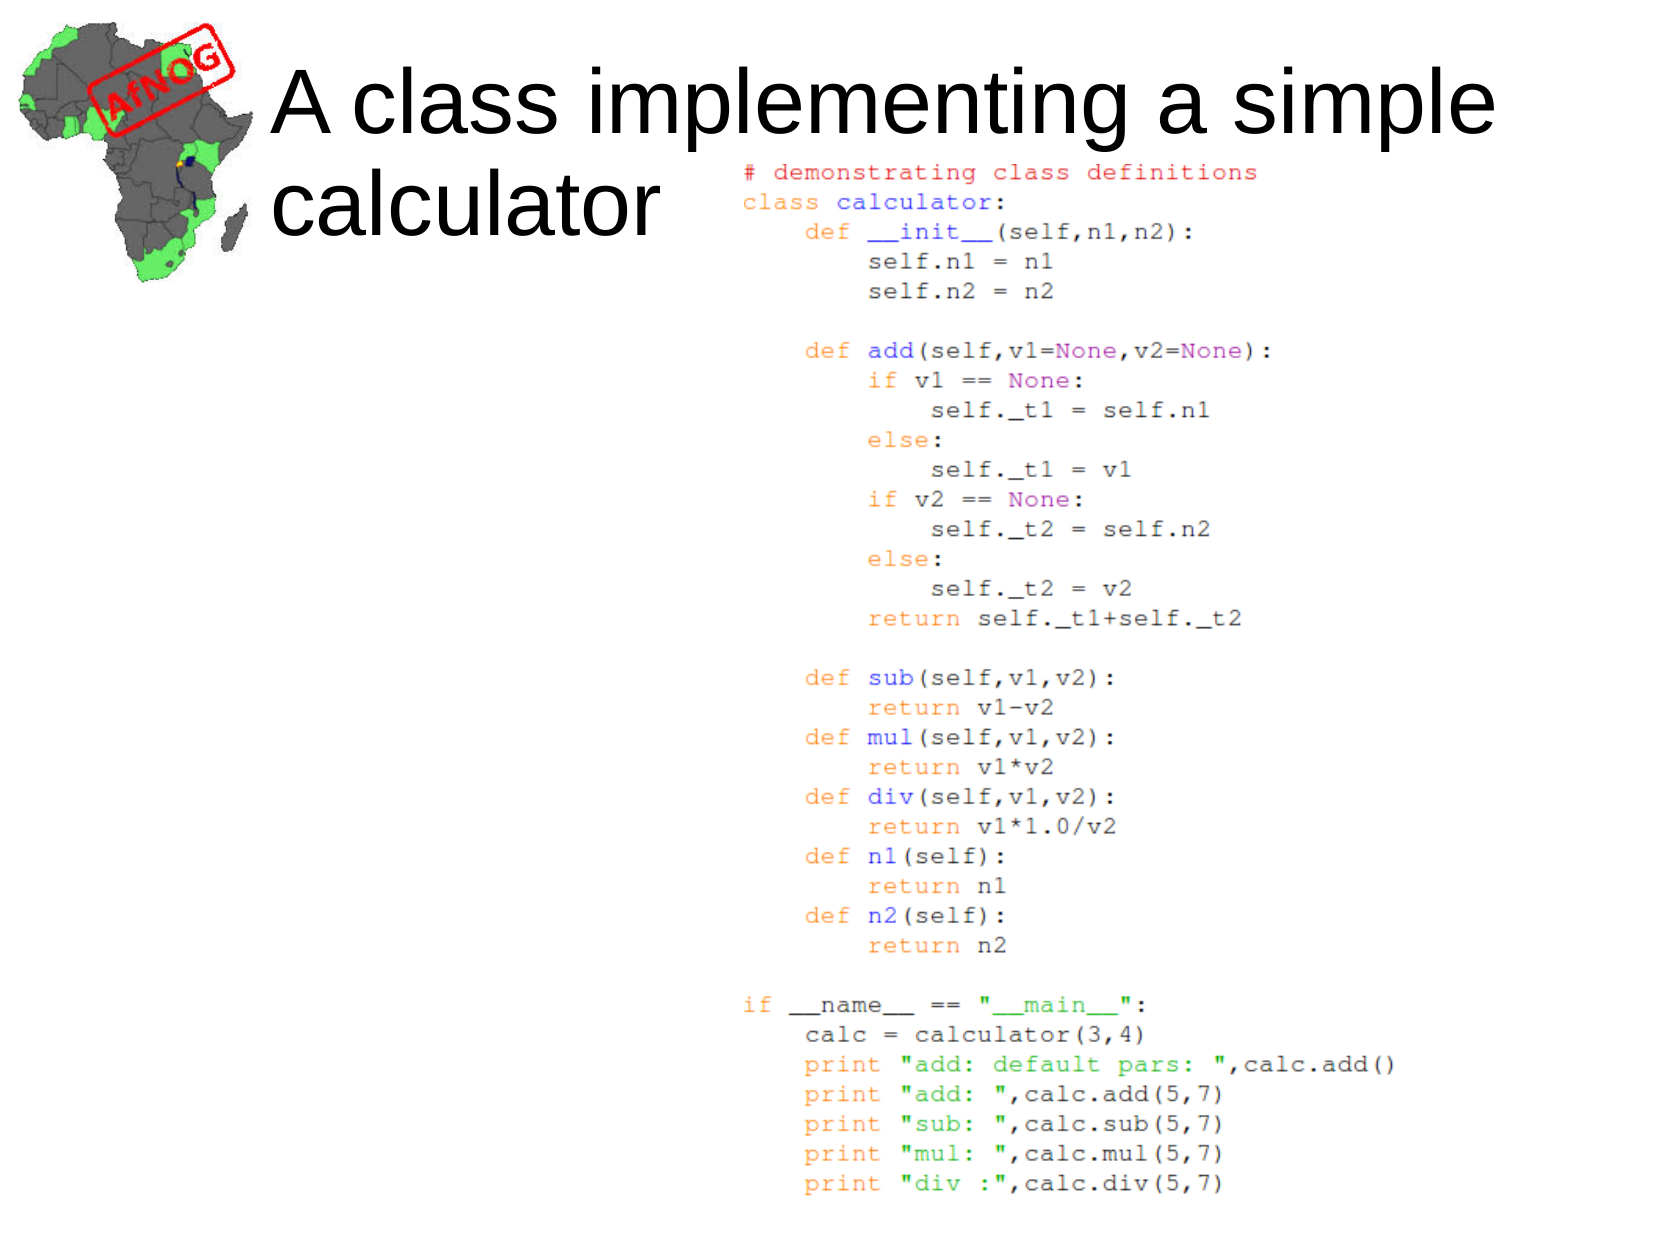

# A class implementing a simple calculator